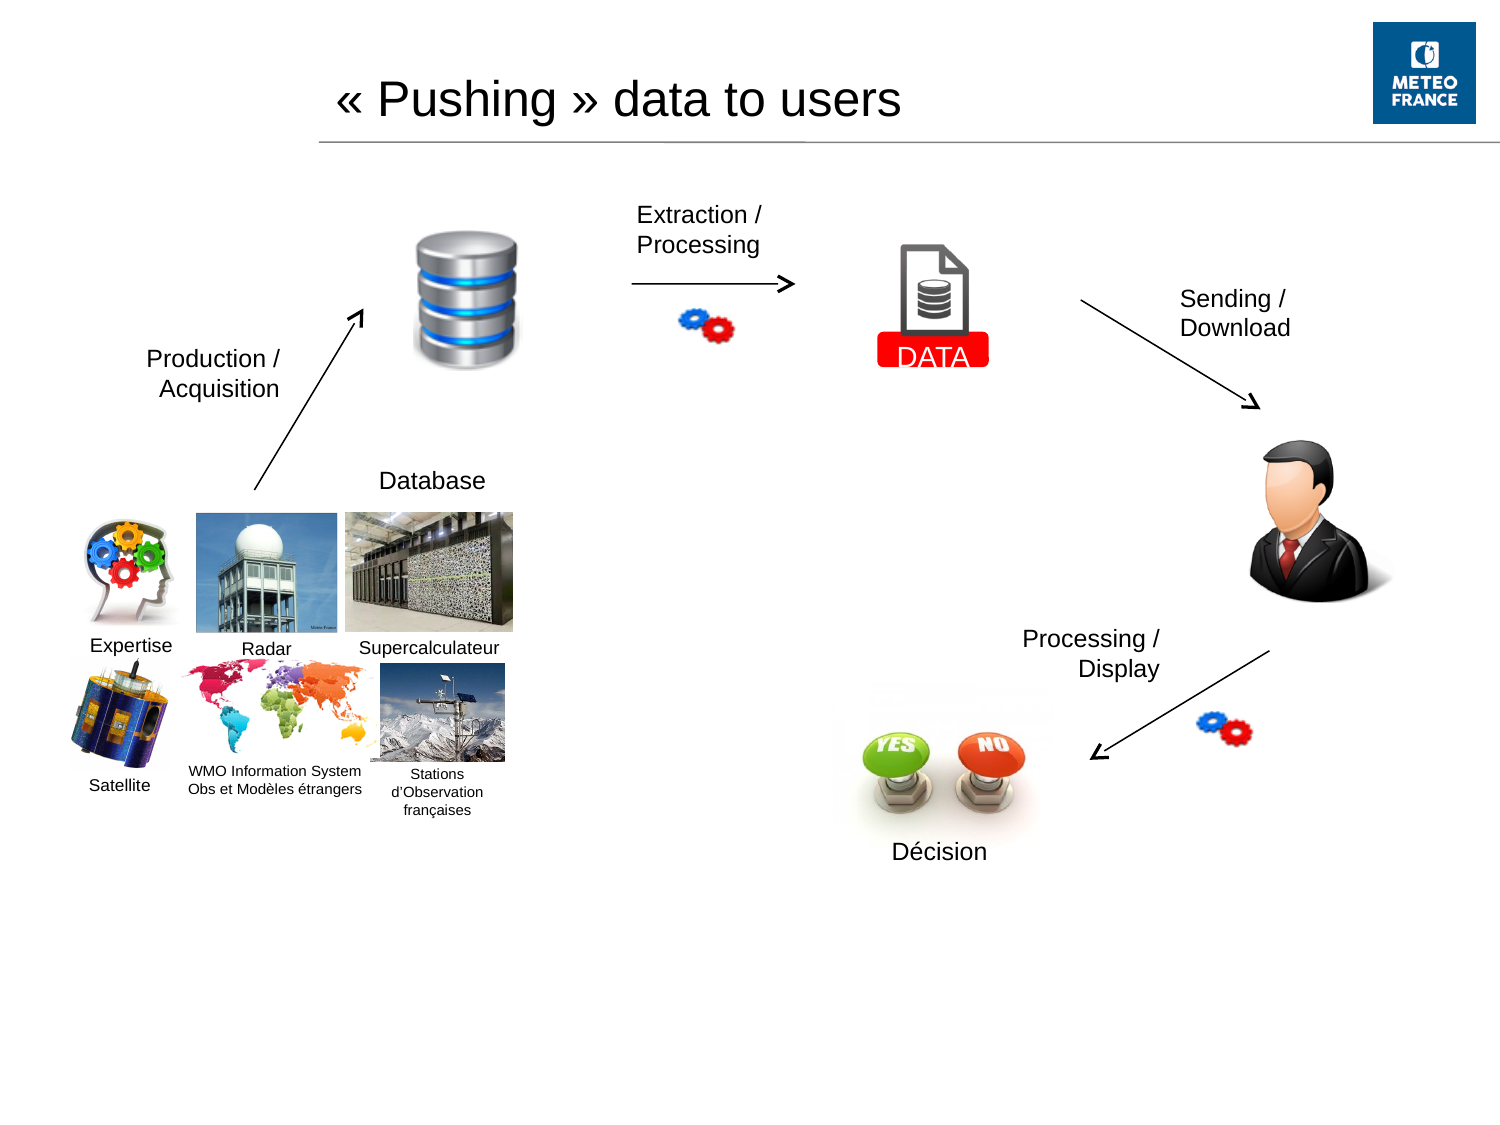

# « Pushing » data to users
Extraction / Processing
DATA
Sending / Download
Production / Acquisition
Database
Processing / Display
Décision